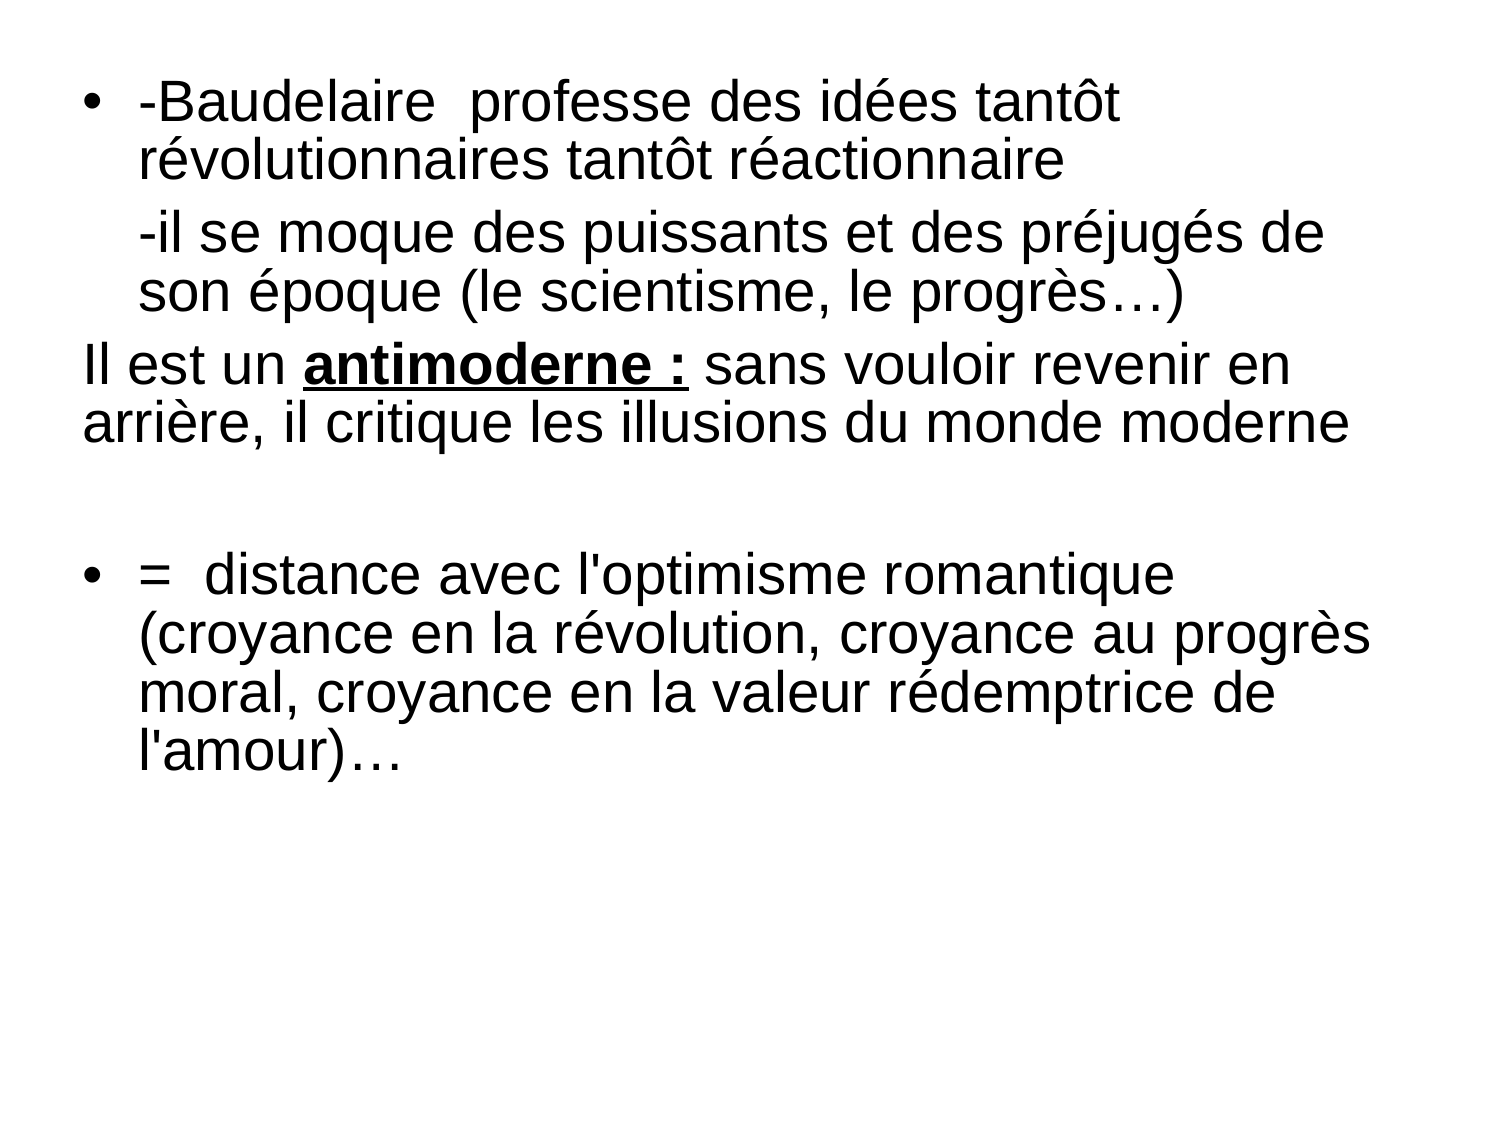

# -Baudelaire professe des idées tantôt révolutionnaires tantôt réactionnaire
-il se moque des puissants et des préjugés de son époque (le scientisme, le progrès…)
Il est un antimoderne : sans vouloir revenir en arrière, il critique les illusions du monde moderne
= distance avec l'optimisme romantique (croyance en la révolution, croyance au progrès moral, croyance en la valeur rédemptrice de l'amour)…